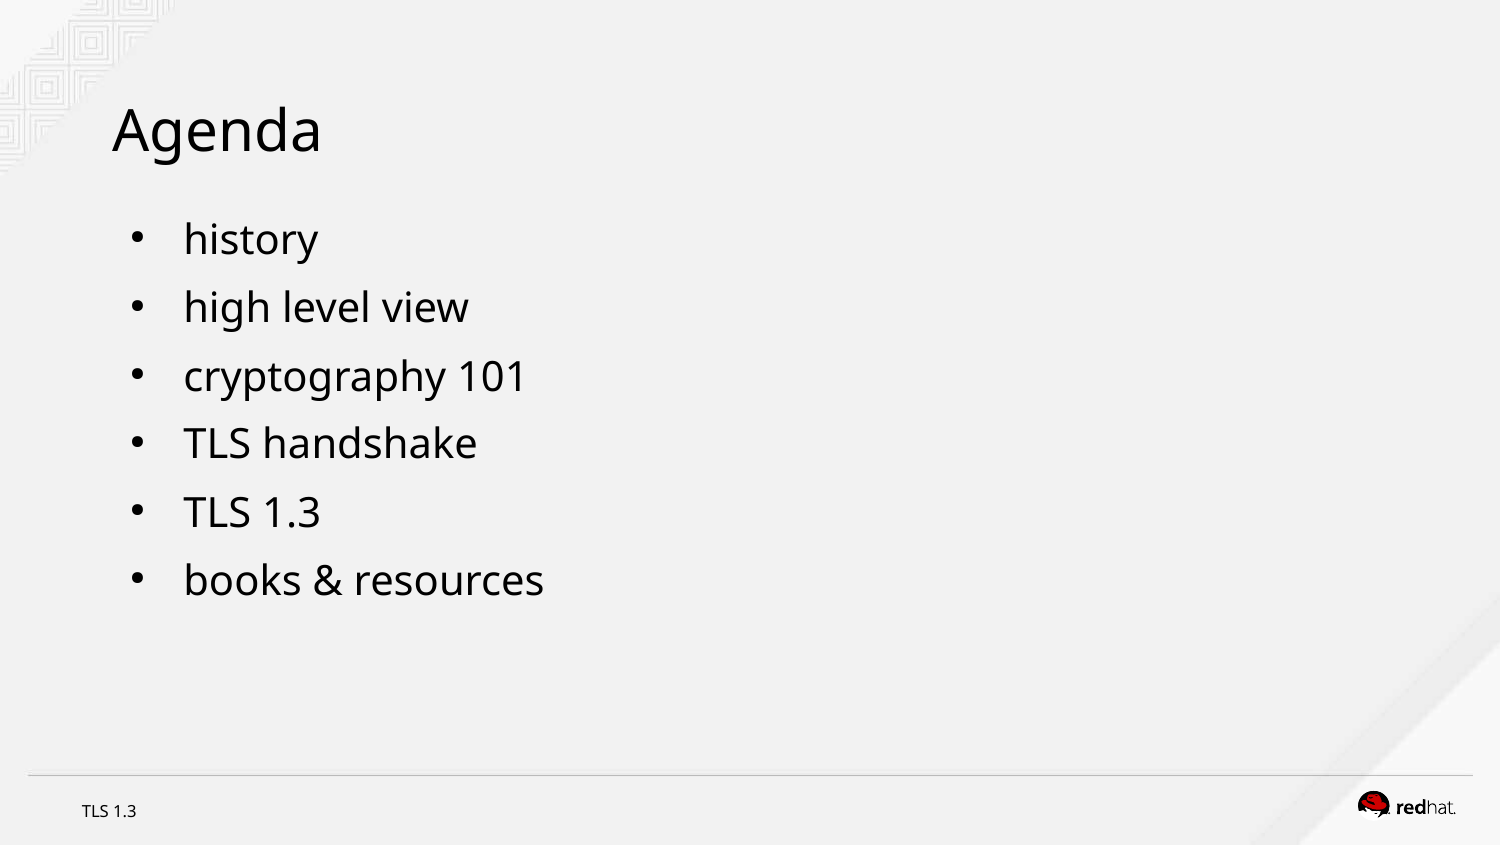

# Agenda
history
high level view
cryptography 101
TLS handshake
TLS 1.3
books & resources
TLS 1.3